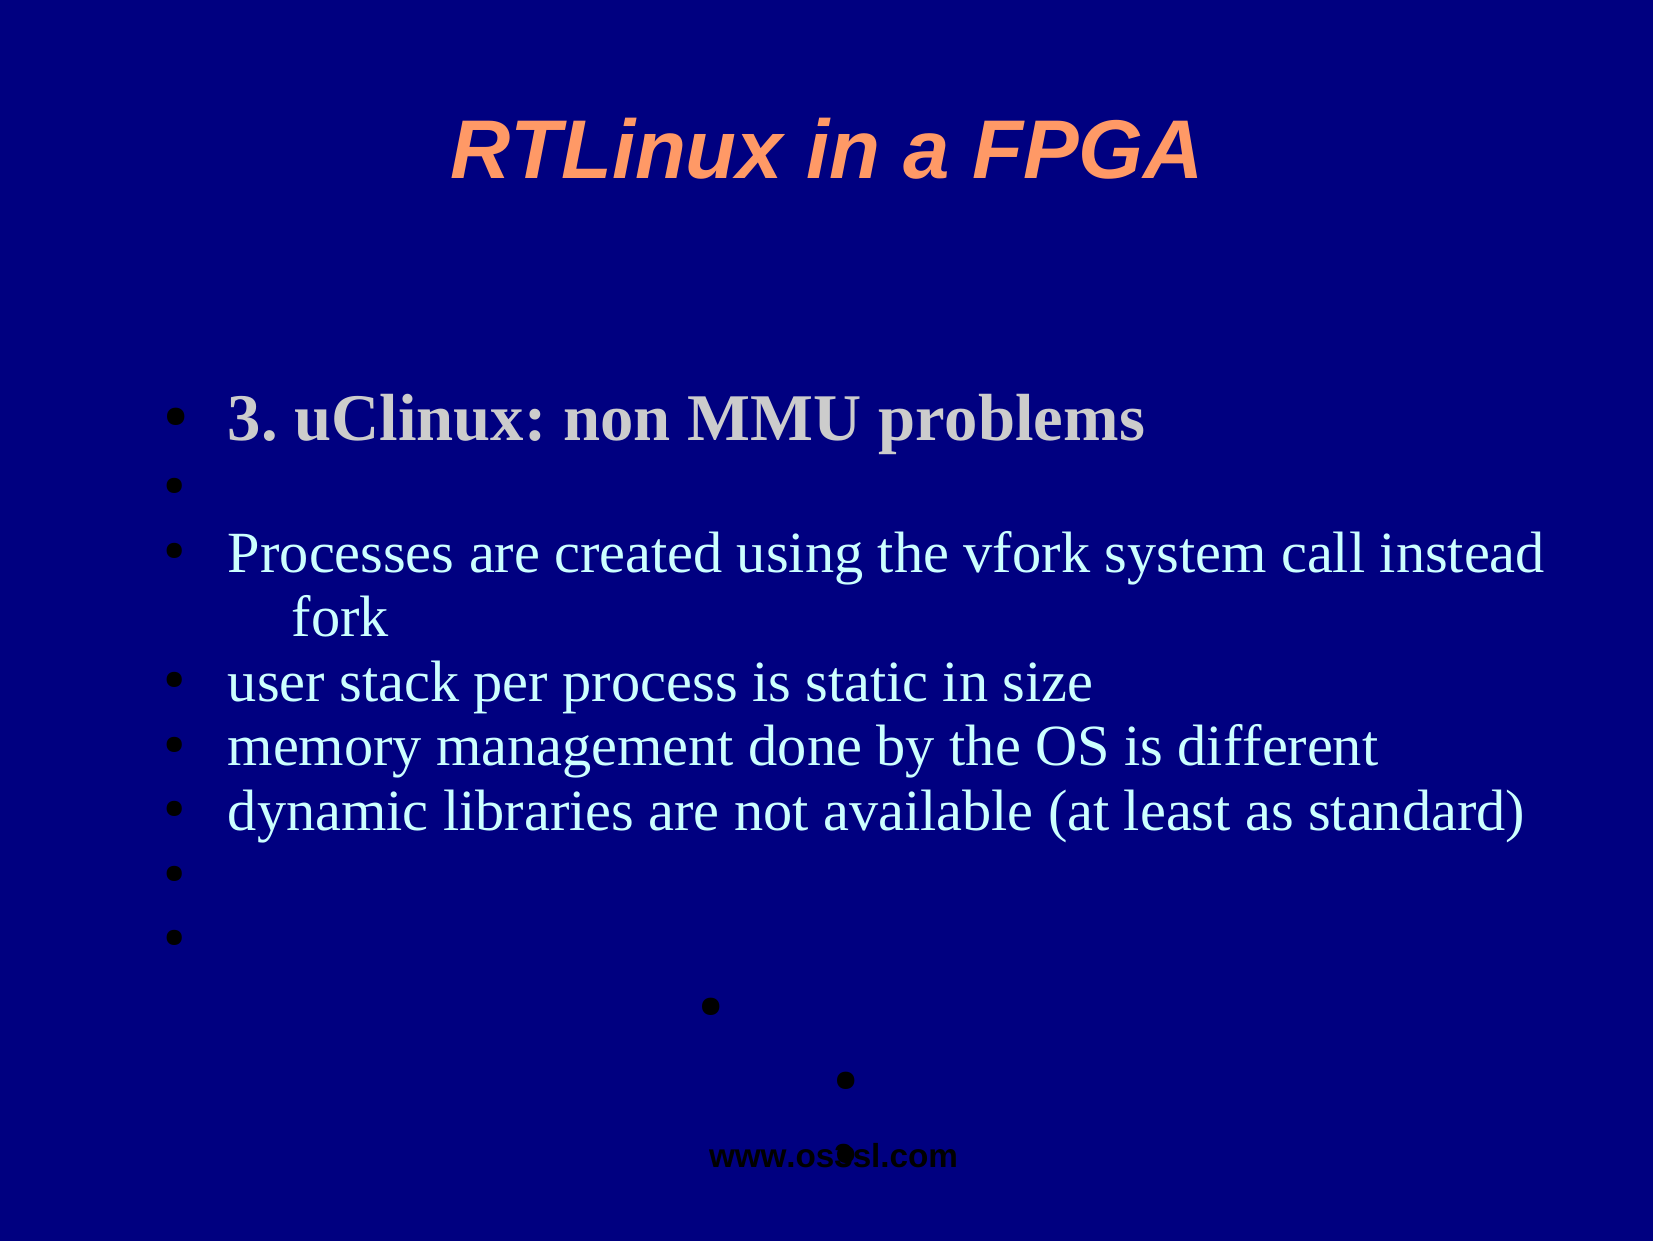

# RTLinux in a FPGA
3. uClinux: non MMU problems
Processes are created using the vfork system call instead fork
user stack per process is static in size
memory management done by the OS is different
dynamic libraries are not available (at least as standard)
www.os3sl.com